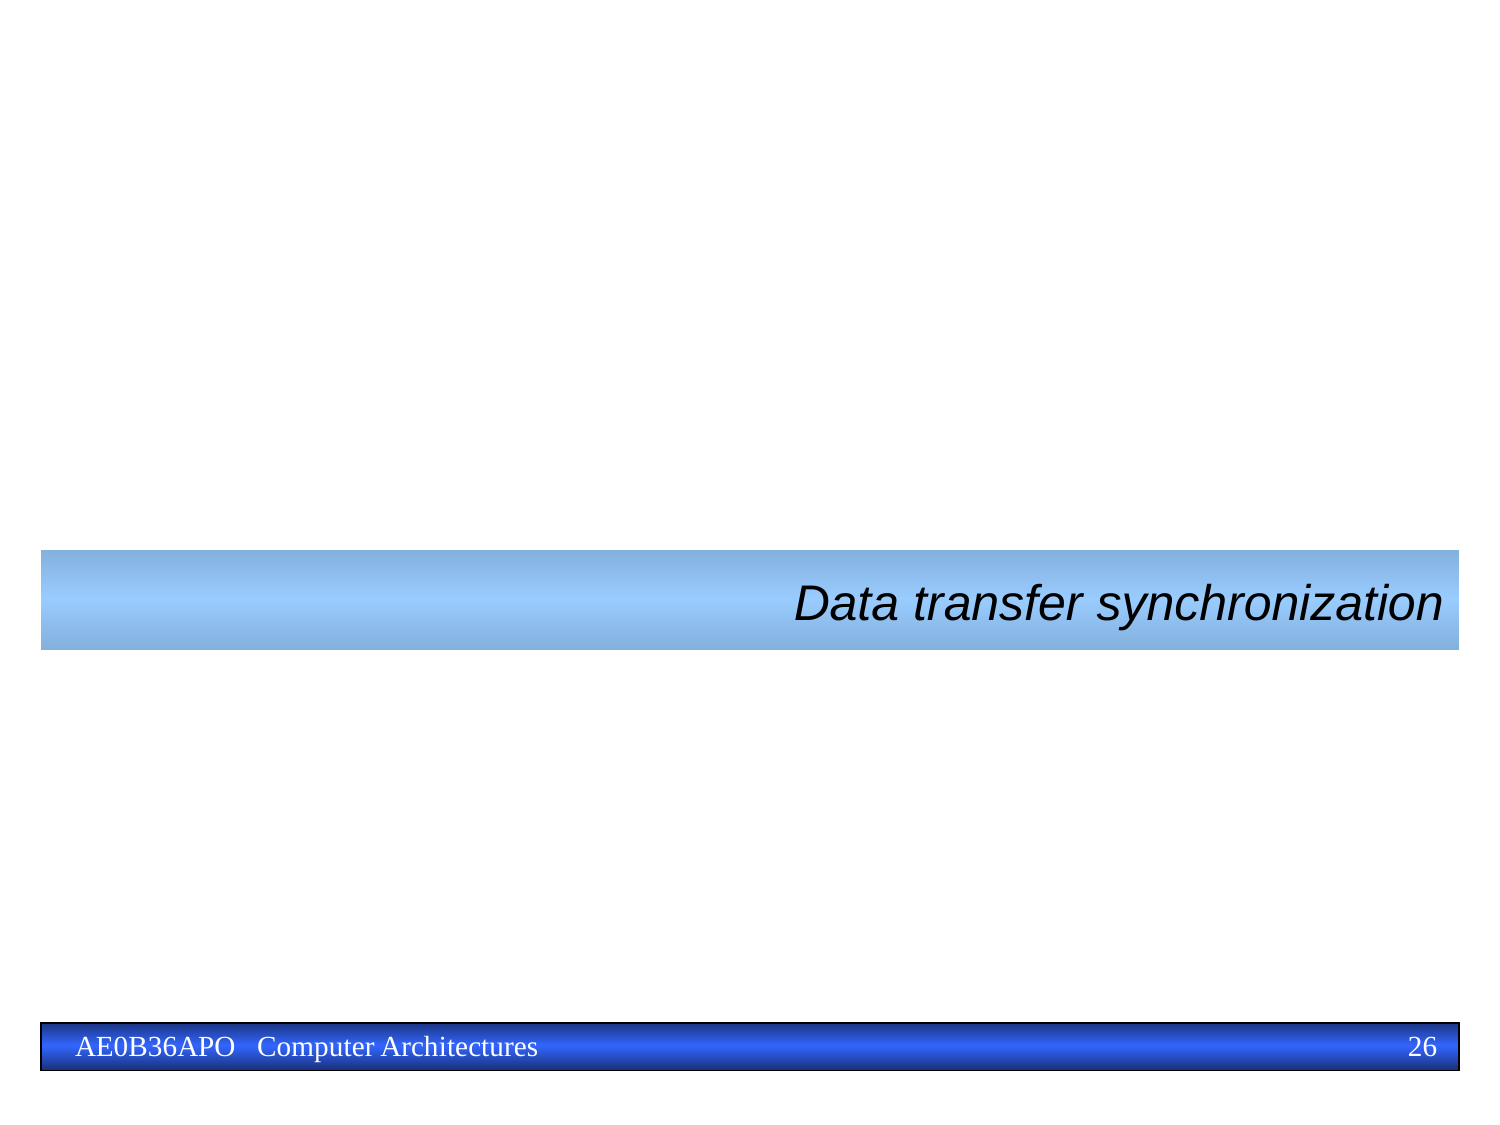

# Data transfer synchronization
AE0B36APO Computer Architectures
26